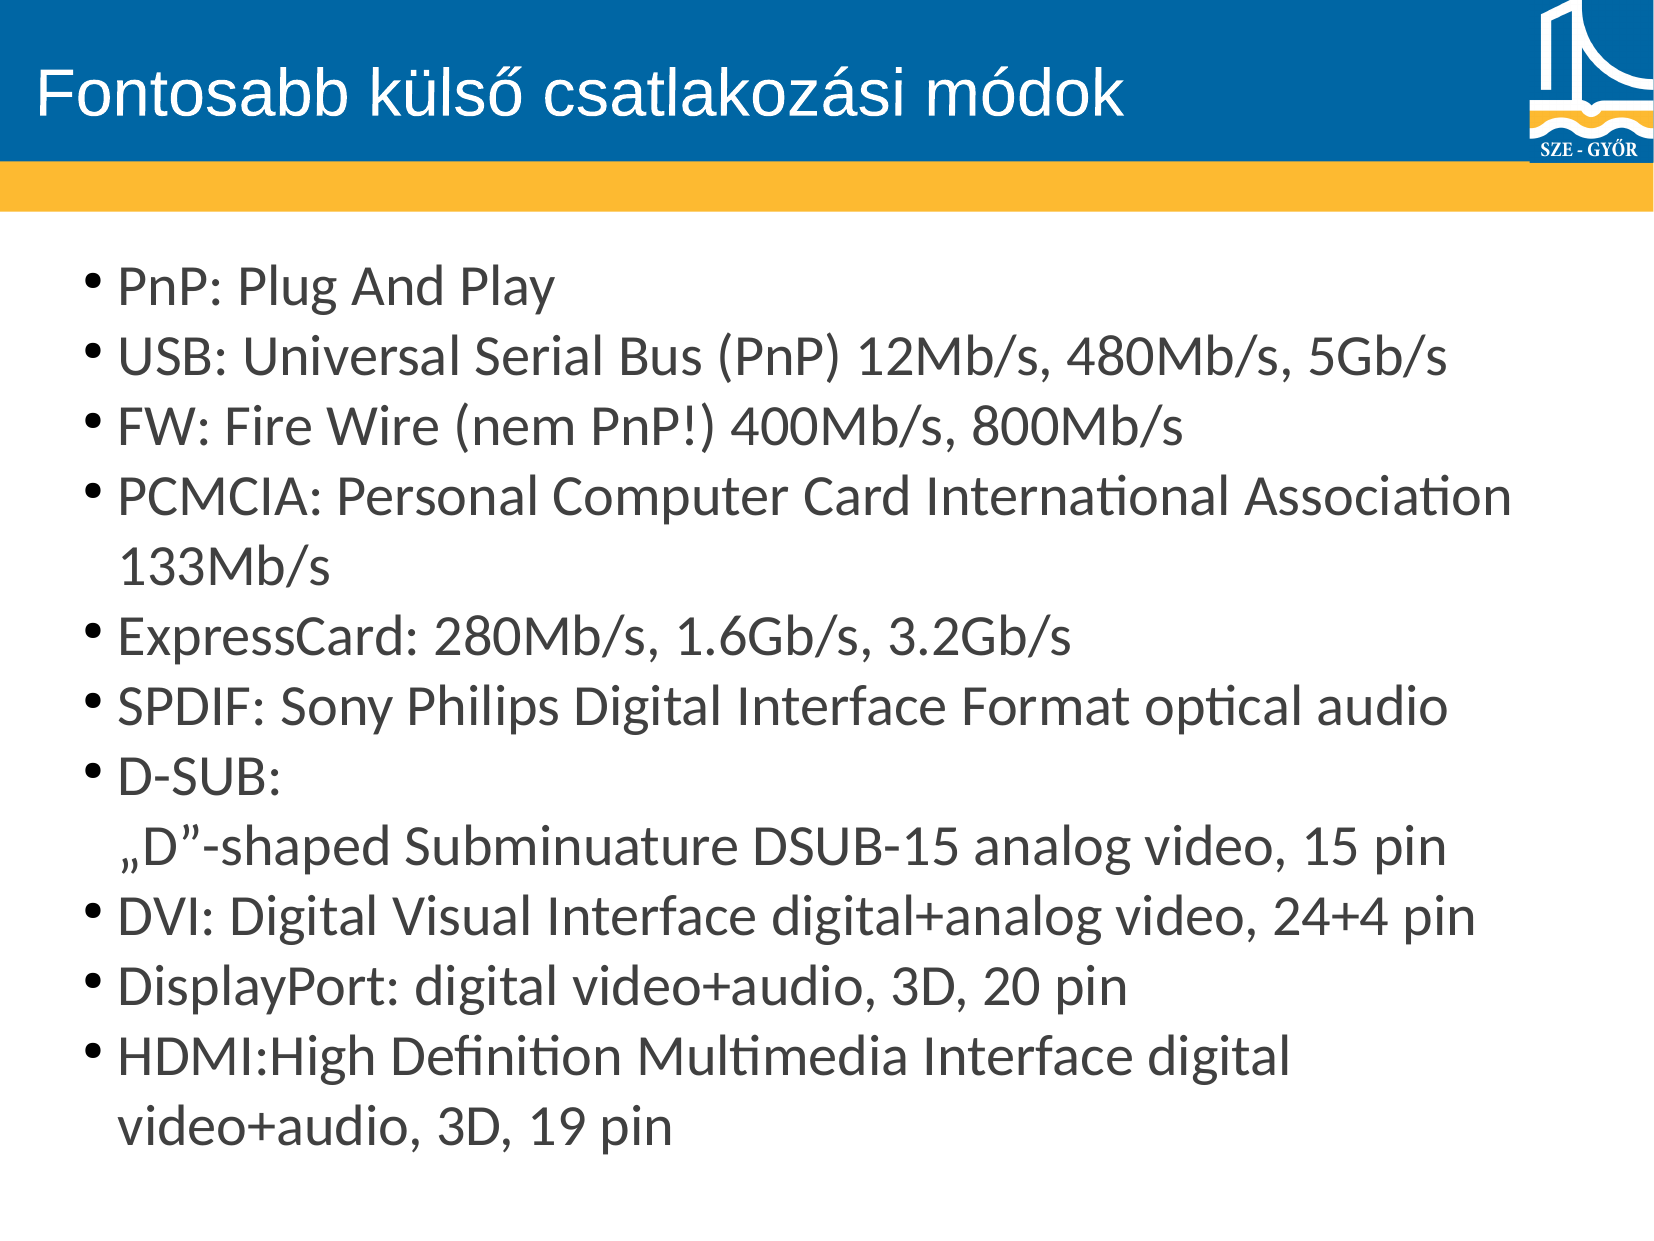

Fontosabb külső csatlakozási módok
PnP: Plug And Play
USB: Universal Serial Bus (PnP) 12Mb/s, 480Mb/s, 5Gb/s
FW: Fire Wire (nem PnP!) 400Mb/s, 800Mb/s
PCMCIA: Personal Computer Card International Association 133Mb/s
ExpressCard: 280Mb/s, 1.6Gb/s, 3.2Gb/s
SPDIF: Sony Philips Digital Interface Format optical audio
D-SUB:
„D”-shaped Subminuature DSUB-15 analog video, 15 pin
DVI: Digital Visual Interface digital+analog video, 24+4 pin
DisplayPort: digital video+audio, 3D, 20 pin
HDMI:High Definition Multimedia Interface digital video+audio, 3D, 19 pin